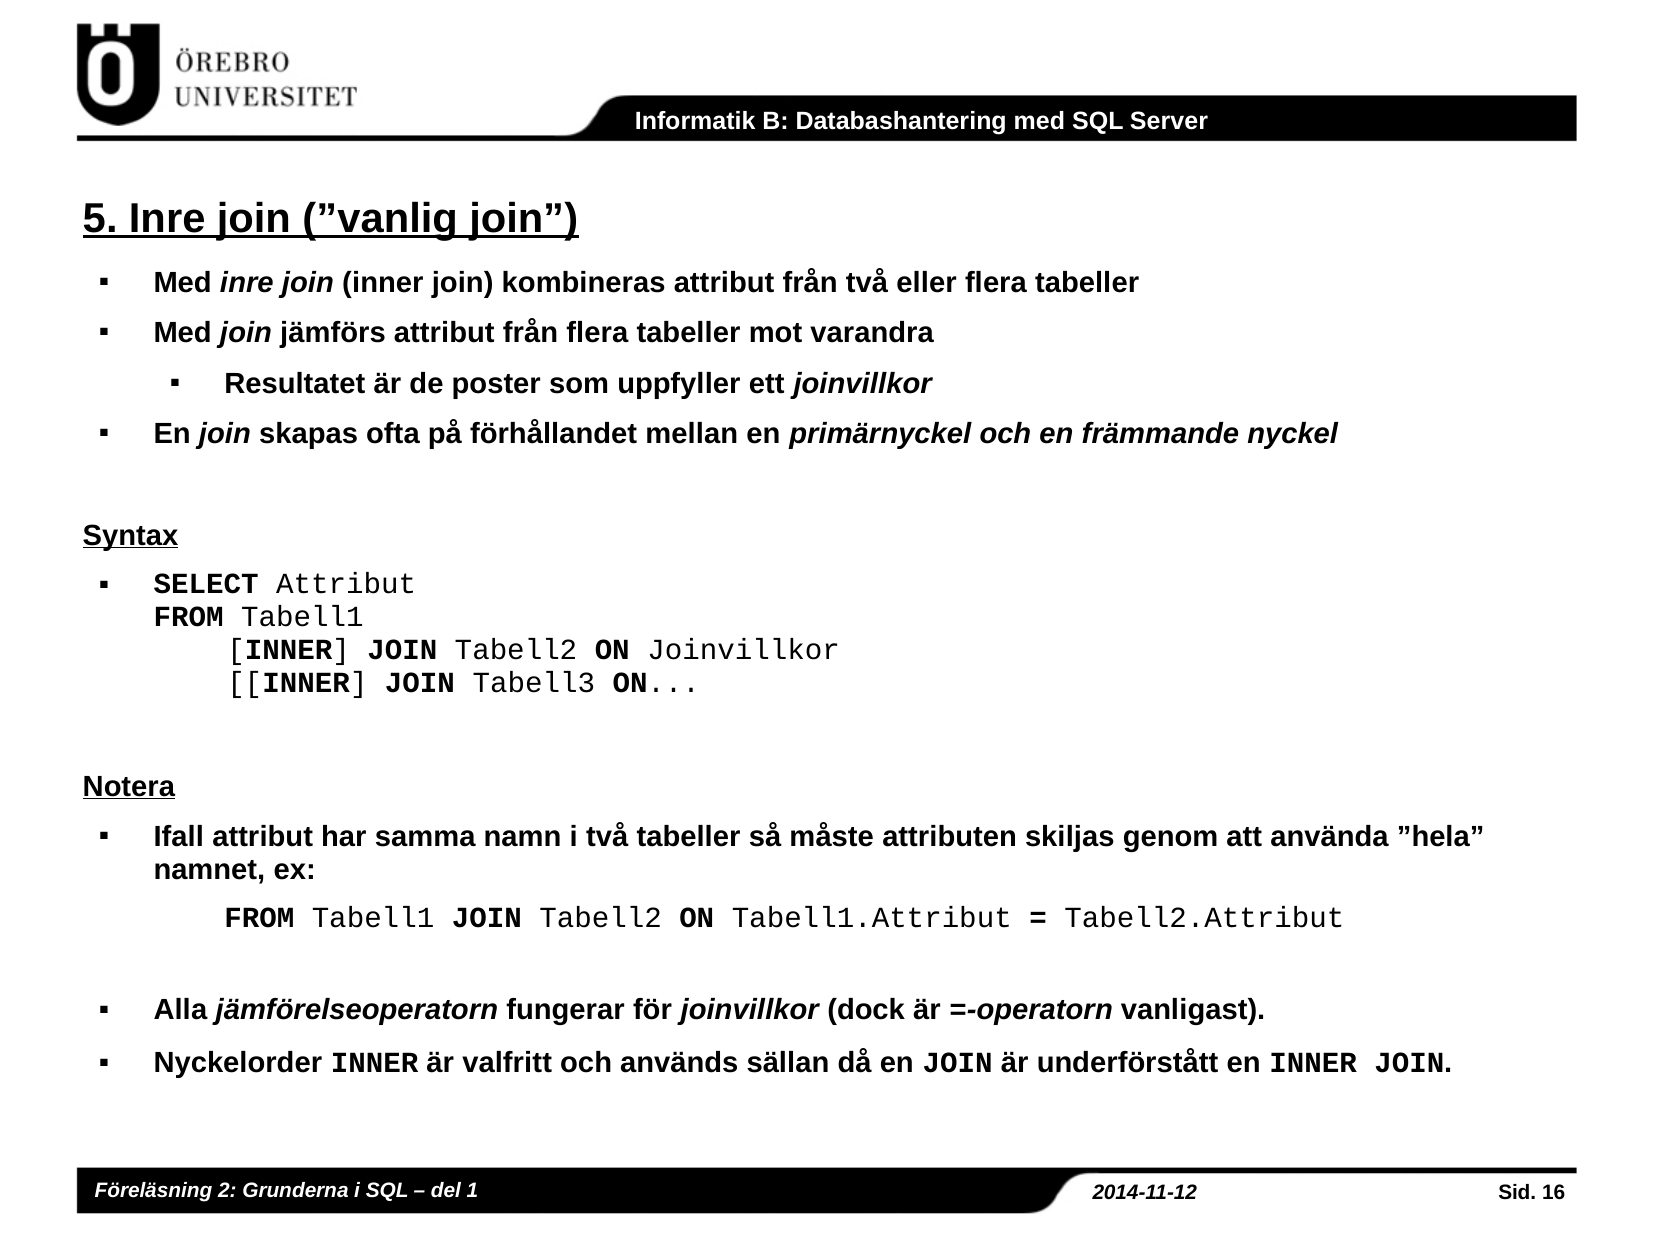

# 5. Inre join (”vanlig join”)
Med inre join (inner join) kombineras attribut från två eller flera tabeller
Med join jämförs attribut från flera tabeller mot varandra
Resultatet är de poster som uppfyller ett joinvillkor
En join skapas ofta på förhållandet mellan en primärnyckel och en främmande nyckel
Syntax
SELECT Attribut
FROM Tabell1
	[INNER] JOIN Tabell2 ON Joinvillkor
	[[INNER] JOIN Tabell3 ON...
Notera
Ifall attribut har samma namn i två tabeller så måste attributen skiljas genom att använda ”hela” namnet, ex:
FROM Tabell1 JOIN Tabell2 ON Tabell1.Attribut = Tabell2.Attribut
Alla jämförelseoperatorn fungerar för joinvillkor (dock är =-operatorn vanligast).
Nyckelorder INNER är valfritt och används sällan då en JOIN är underförstått en INNER JOIN.
Föreläsning 2: Grunderna i SQL – del 1
2014-11-12
16